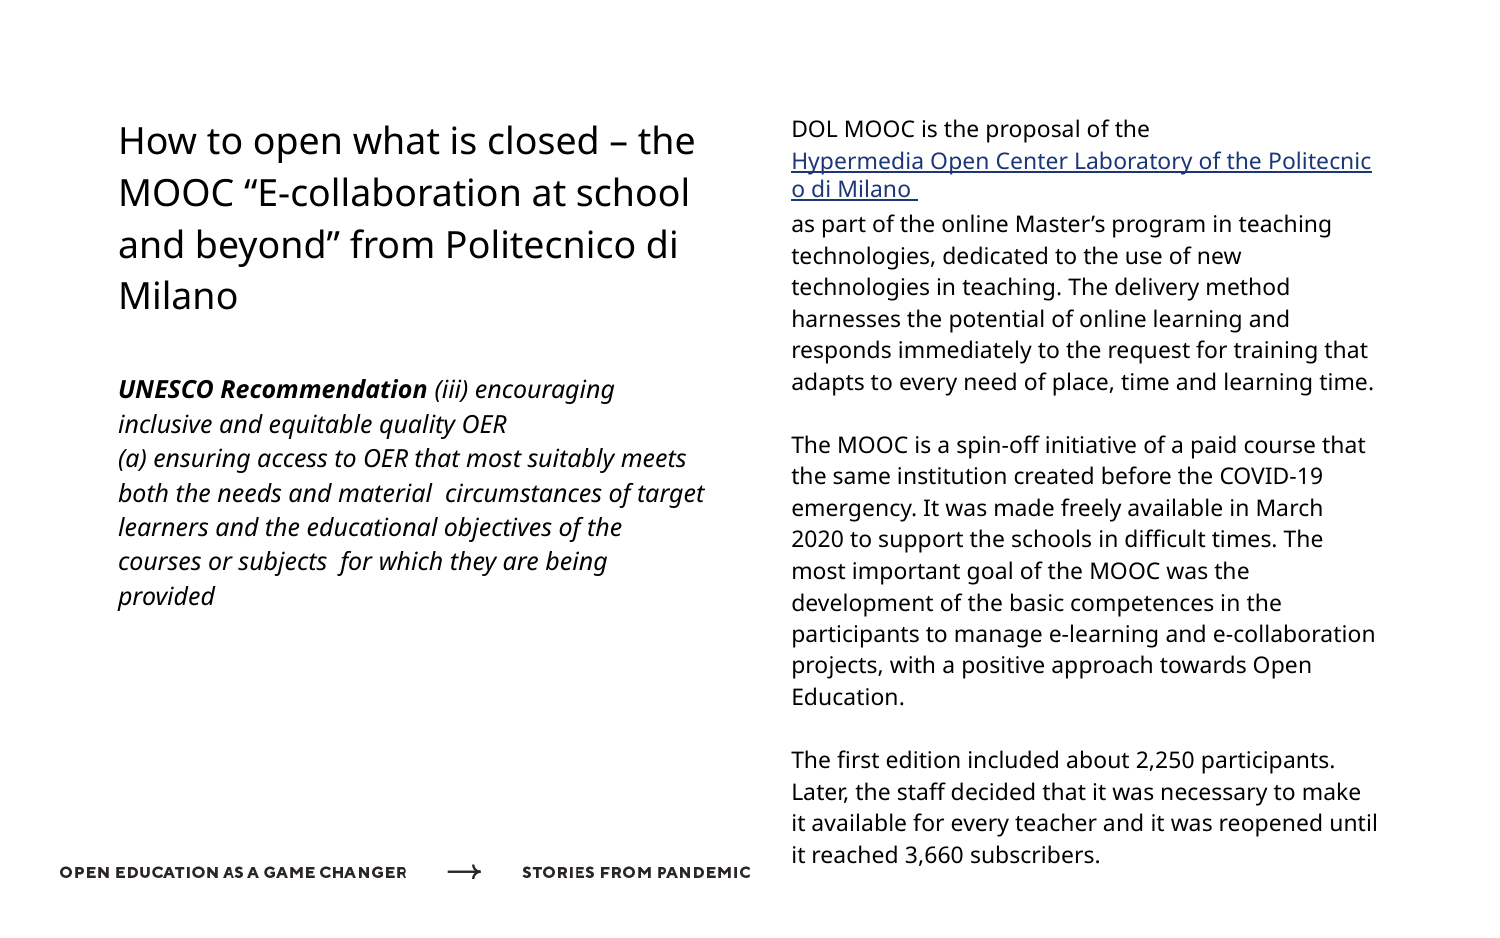

DOL MOOC is the proposal of the Hypermedia Open Center Laboratory of the Politecnico di Milano as part of the online Master’s program in teaching technologies, dedicated to the use of new technologies in teaching. The delivery method harnesses the potential of online learning and responds immediately to the request for training that adapts to every need of place, time and learning time.
The MOOC is a spin-off initiative of a paid course that the same institution created before the COVID-19 emergency. It was made freely available in March 2020 to support the schools in difficult times. The most important goal of the MOOC was the development of the basic competences in the participants to manage e-learning and e-collaboration projects, with a positive approach towards Open Education.
The first edition included about 2,250 participants. Later, the staff decided that it was necessary to make it available for every teacher and it was reopened until it reached 3,660 subscribers.
# How to open what is closed – the MOOC “E-collaboration at school and beyond” from Politecnico di Milano
UNESCO Recommendation (iii) encouraging inclusive and equitable quality OER
(a) ensuring access to OER that most suitably meets both the needs and material circumstances of target learners and the educational objectives of the courses or subjects for which they are being provided